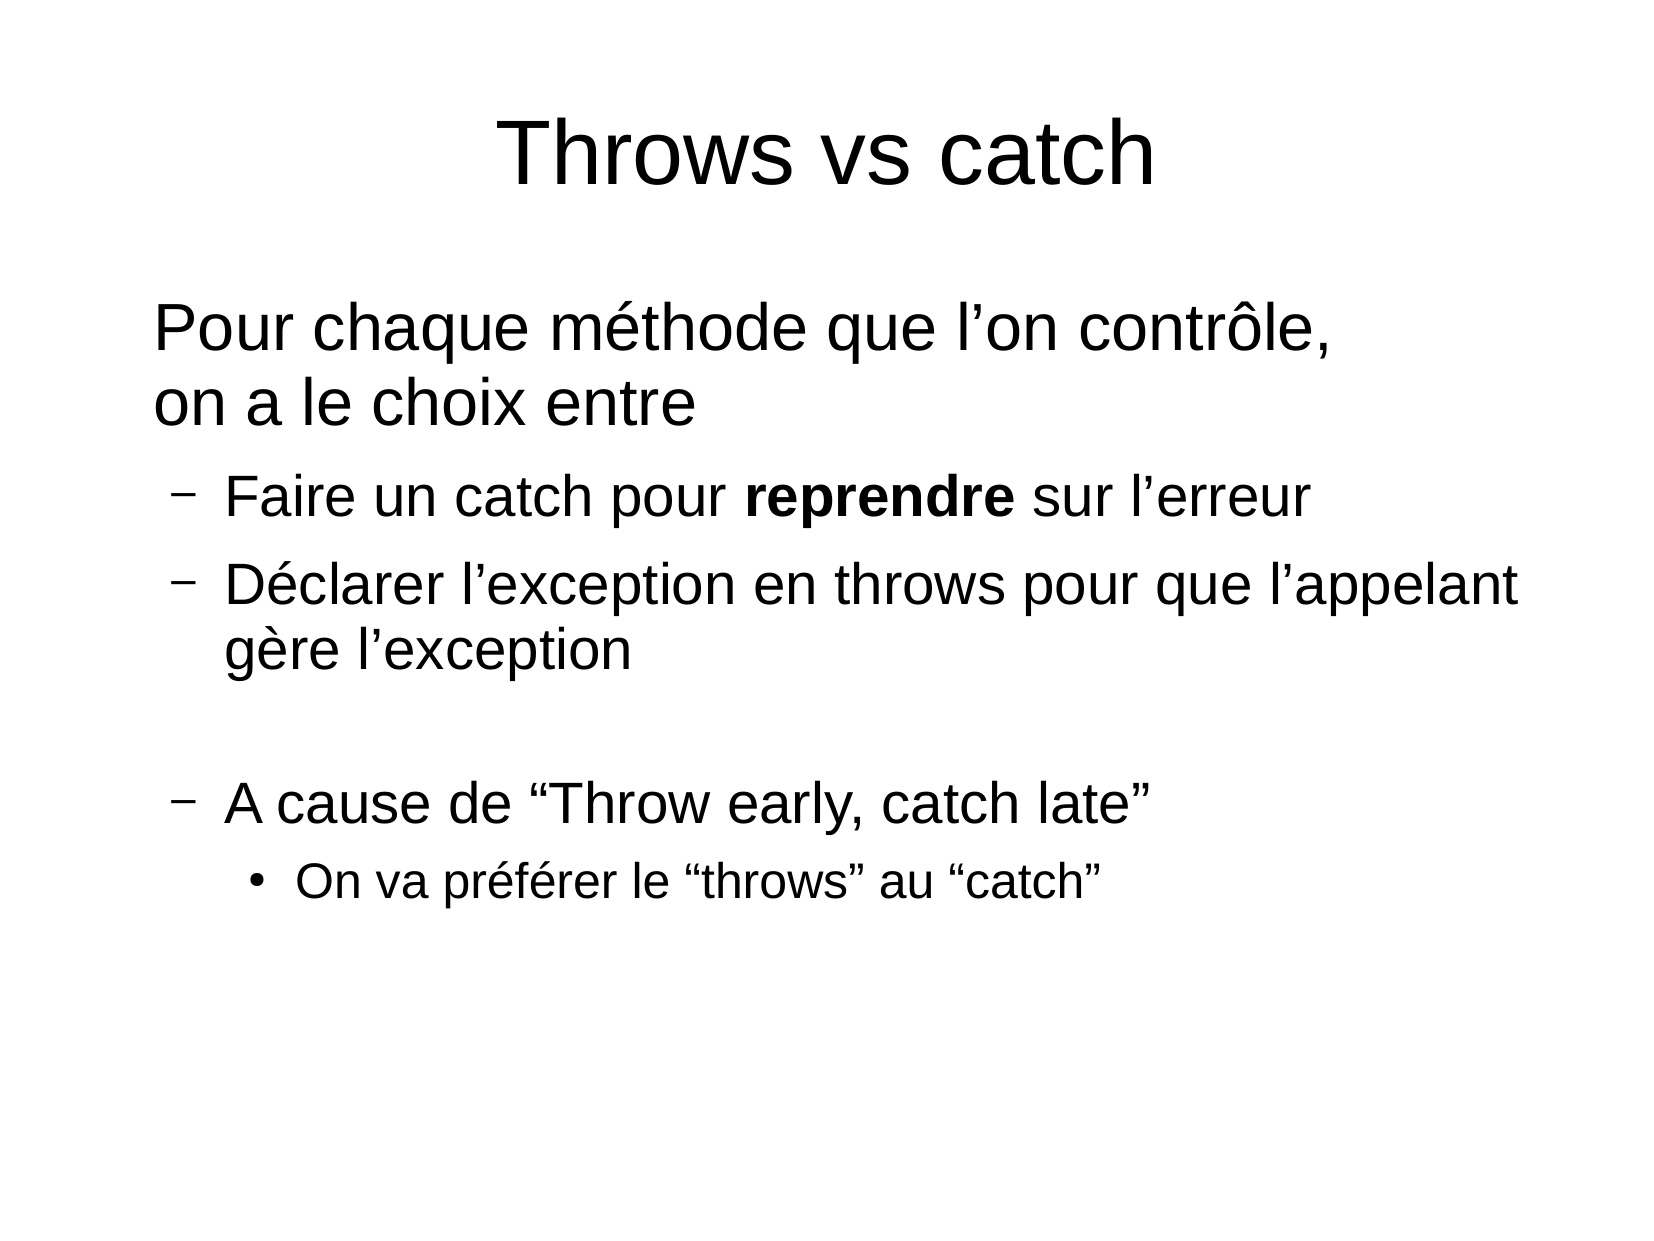

# Throws vs catch
Pour chaque méthode que l’on contrôle,
on a le choix entre
Faire un catch pour reprendre sur l’erreur
Déclarer l’exception en throws pour que l’appelant gère l’exception
A cause de “Throw early, catch late”
On va préférer le “throws” au “catch”